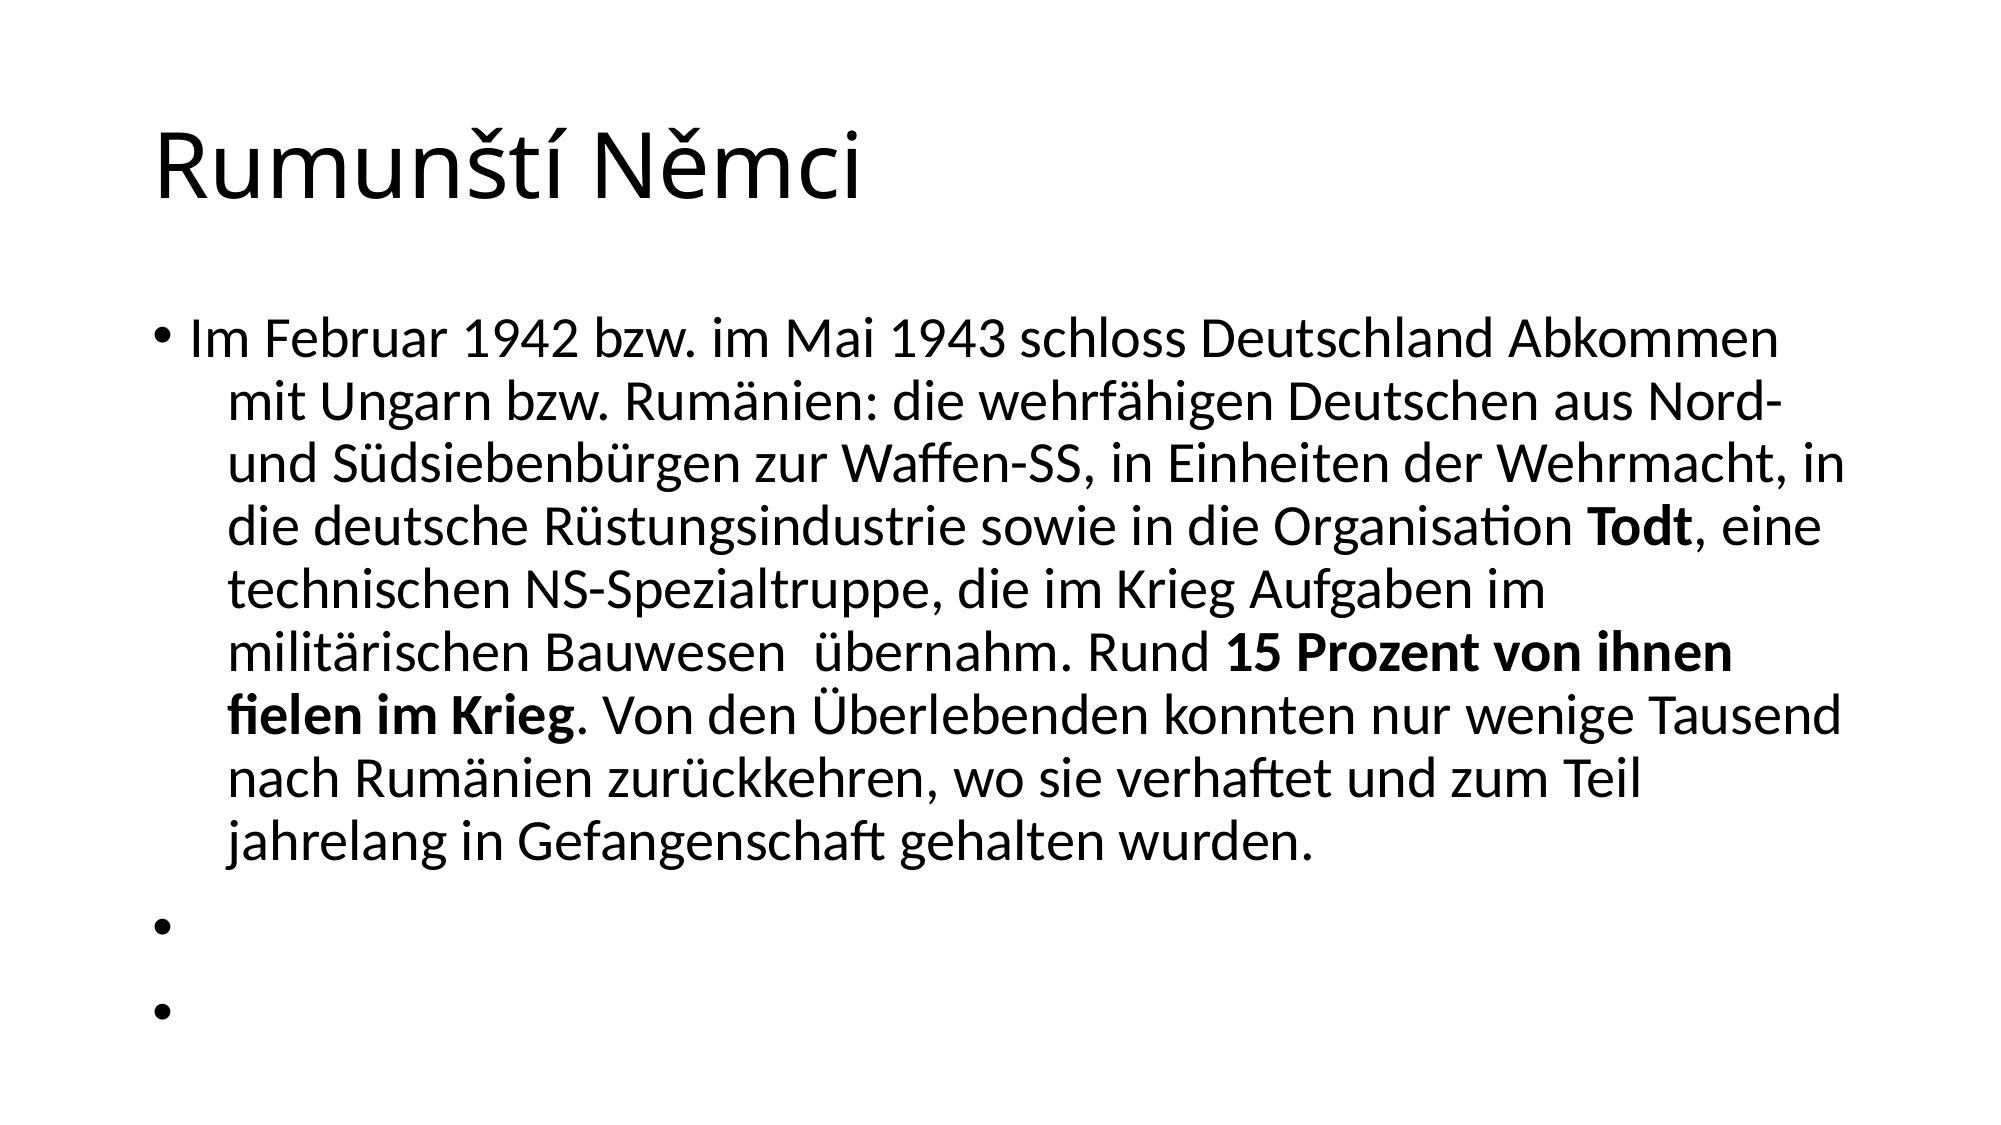

# Rumunští Němci
Im Februar 1942 bzw. im Mai 1943 schloss Deutschland Abkommen mit Ungarn bzw. Rumänien: die wehrfähigen Deutschen aus Nord- und Südsiebenbürgen zur Waffen-SS, in Einheiten der Wehrmacht, in die deutsche Rüstungsindustrie sowie in die Organisation Todt, eine technischen NS-Spezialtruppe, die im Krieg Aufgaben im militärischen Bauwesen übernahm. Rund 15 Prozent von ihnen fielen im Krieg. Von den Überlebenden konnten nur wenige Tausend nach Rumänien zurückkehren, wo sie verhaftet und zum Teil jahrelang in Gefangenschaft gehalten wurden.